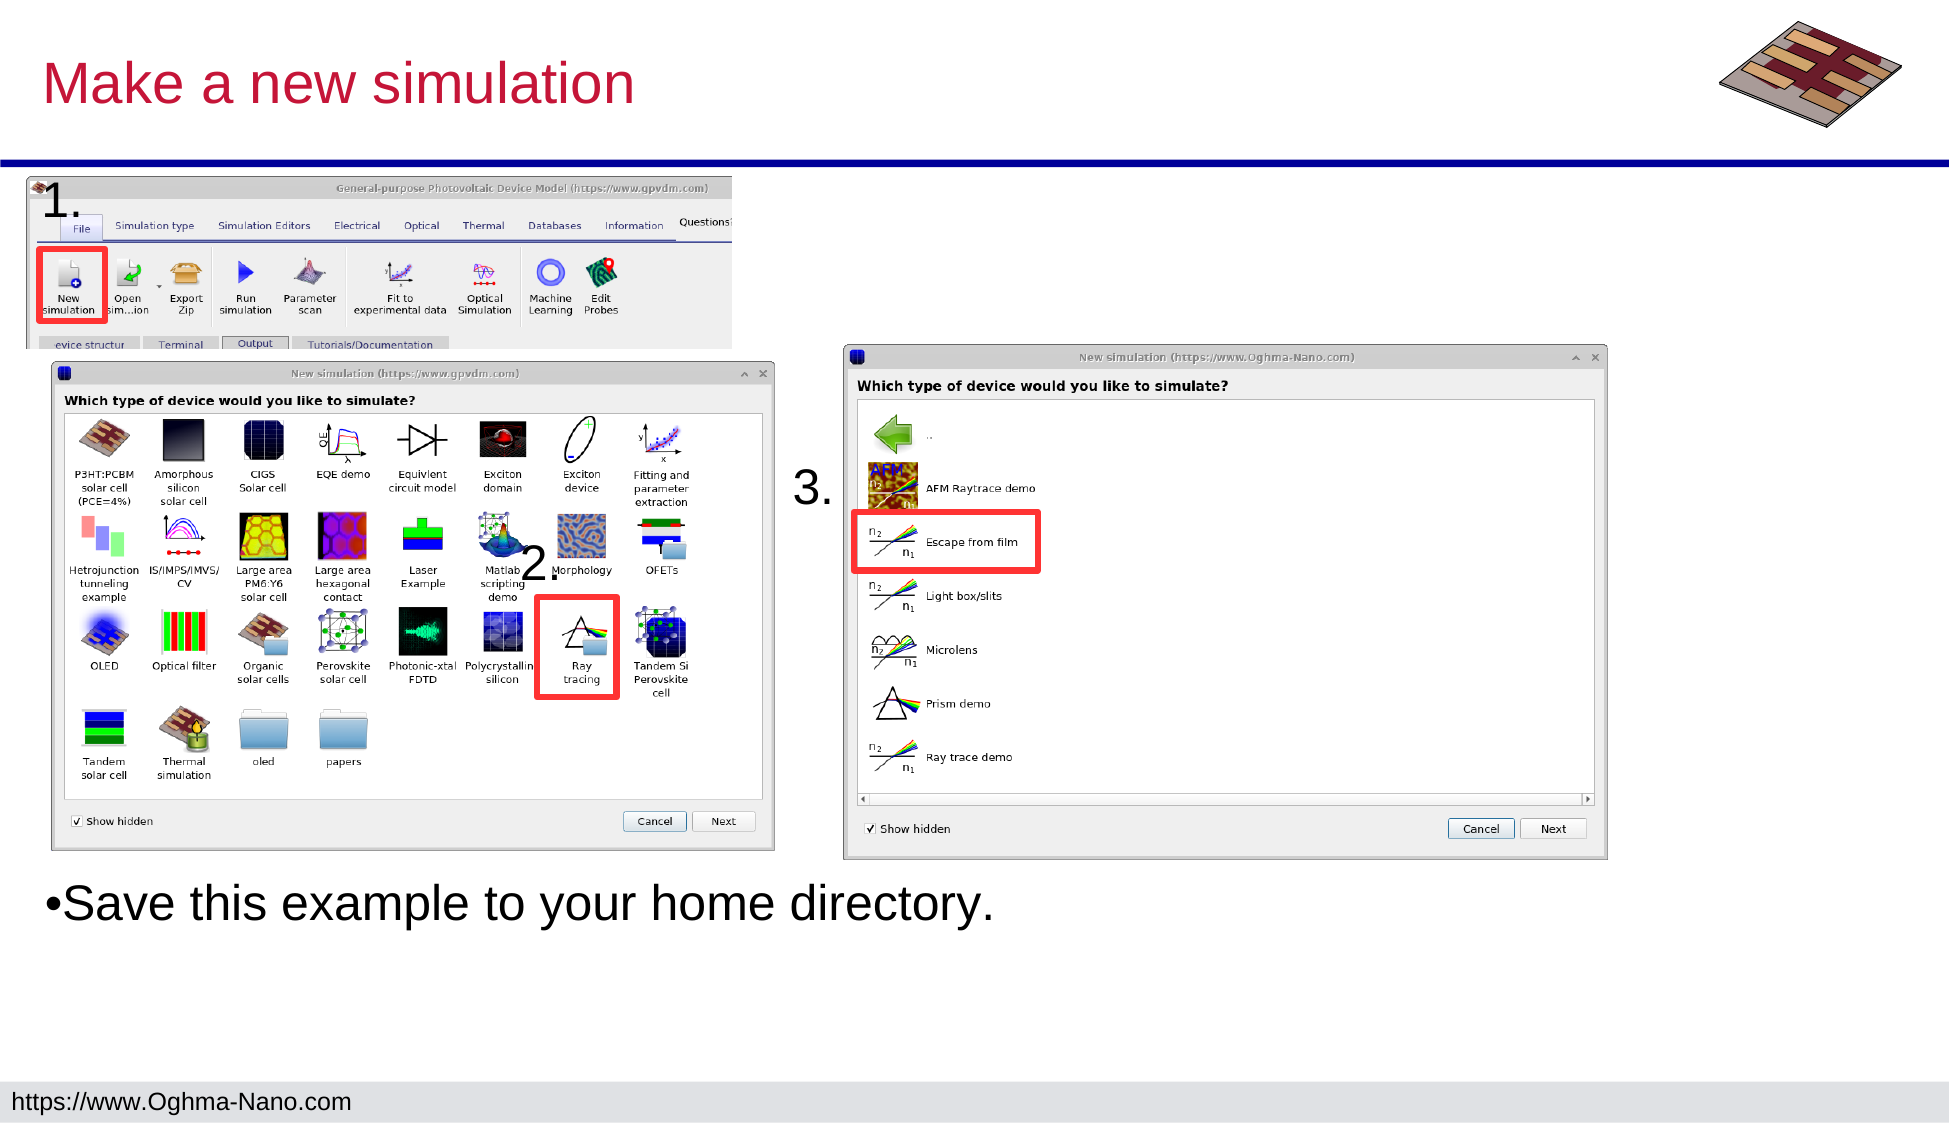

# Make a new simulation
1.
3.
2.
Save this example to your home directory.